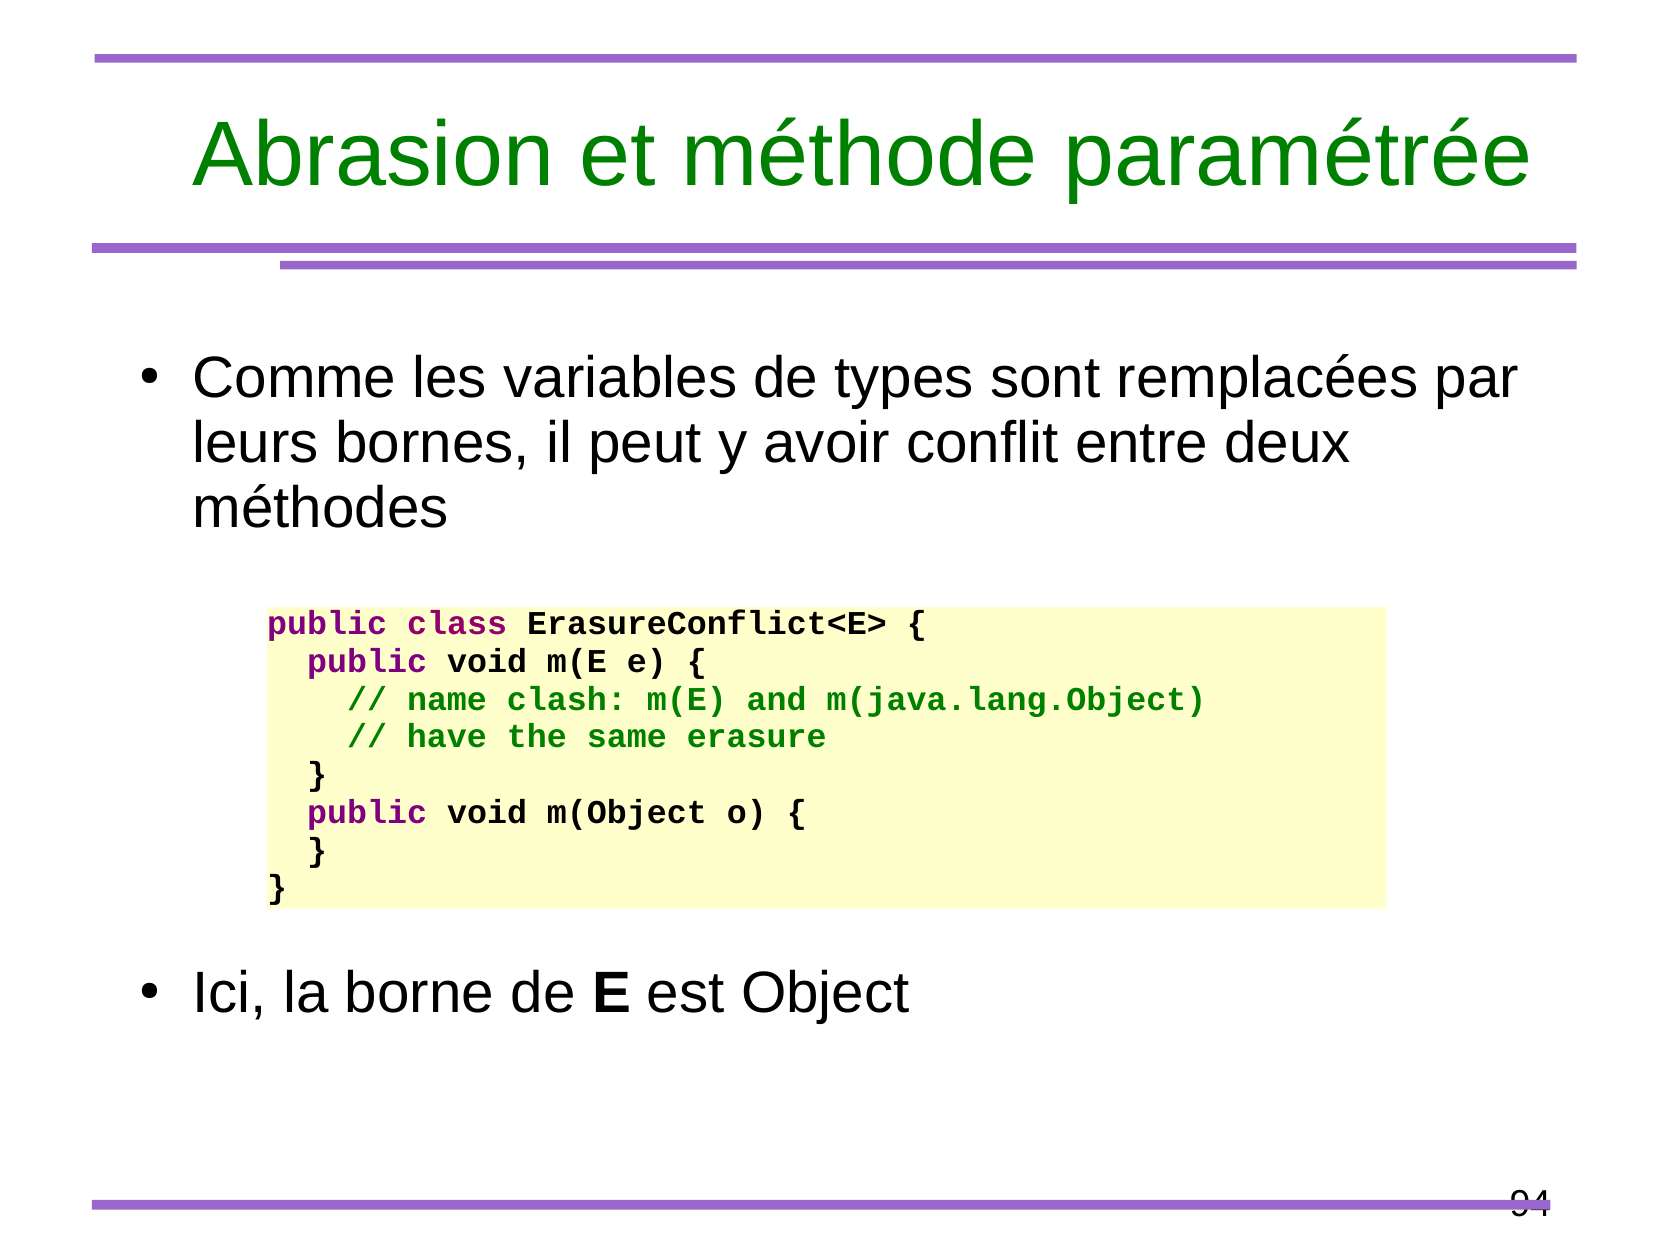

# Abrasion et méthode paramétrée
Comme les variables de types sont remplacées par leurs bornes, il peut y avoir conflit entre deux méthodes
Ici, la borne de E est Object
public class ErasureConflict<E> {
 public void m(E e) {
 // name clash: m(E) and m(java.lang.Object)
 // have the same erasure
 }
 public void m(Object o) {
 }
}